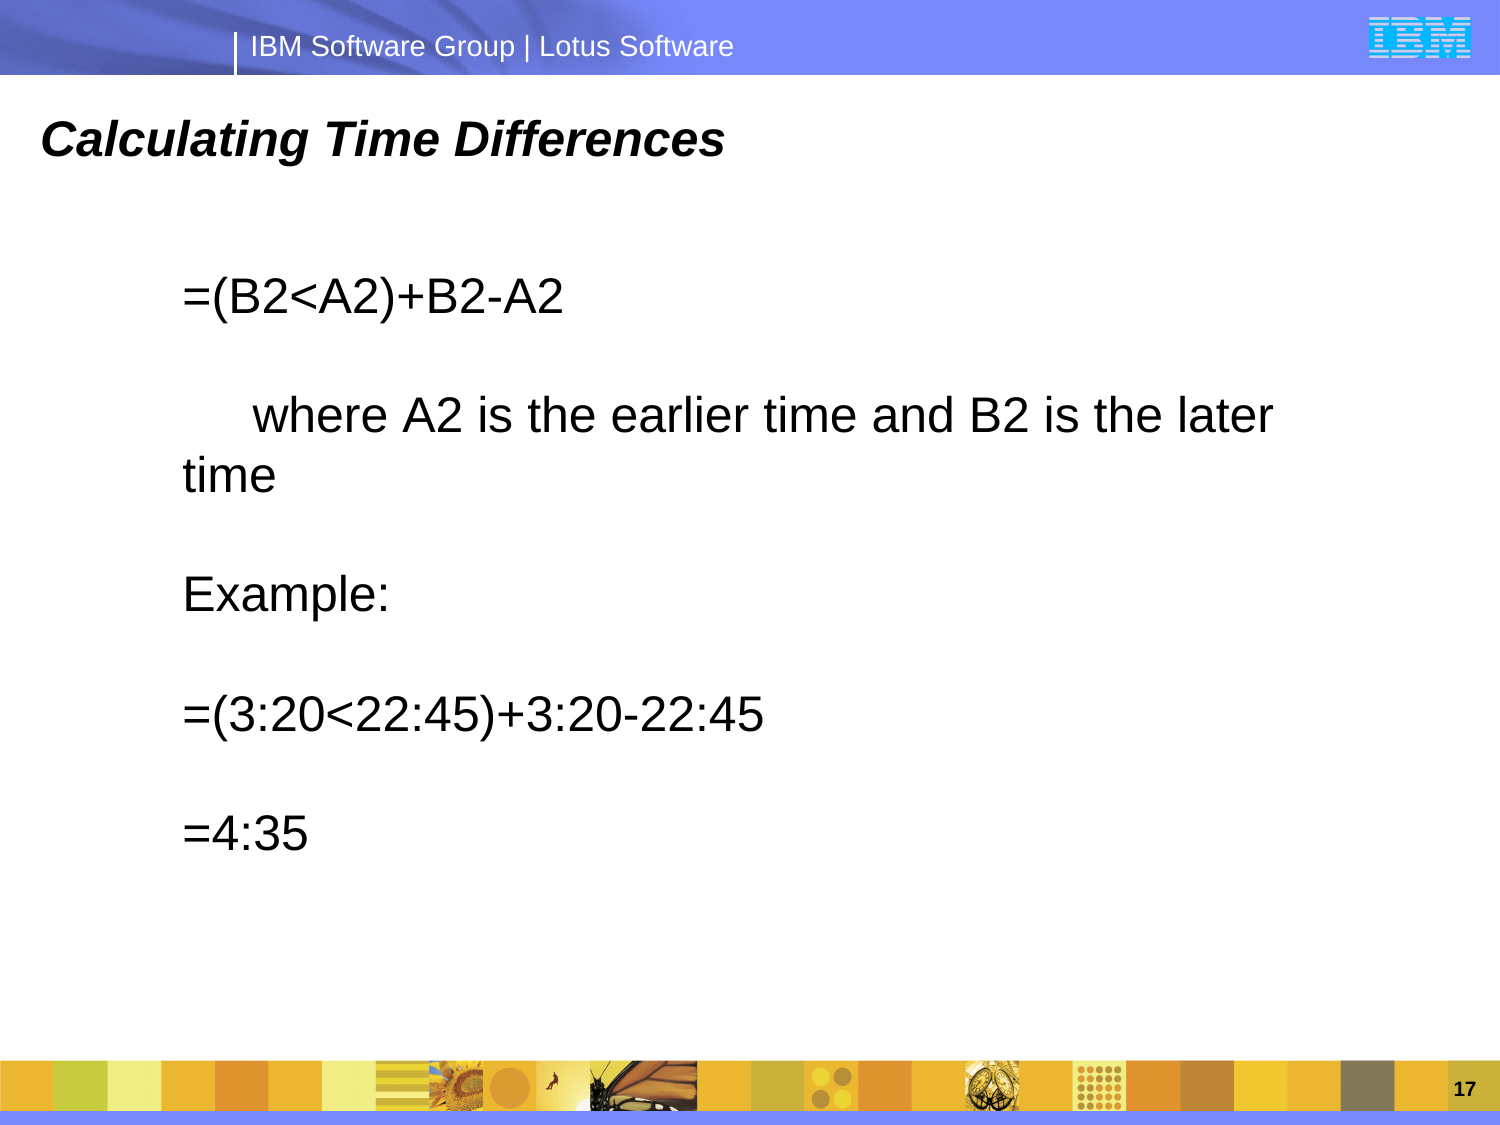

# Calculating Time Differences
=(B2<A2)+B2-A2
 where A2 is the earlier time and B2 is the later time
Example:
=(3:20<22:45)+3:20-22:45
=4:35
17